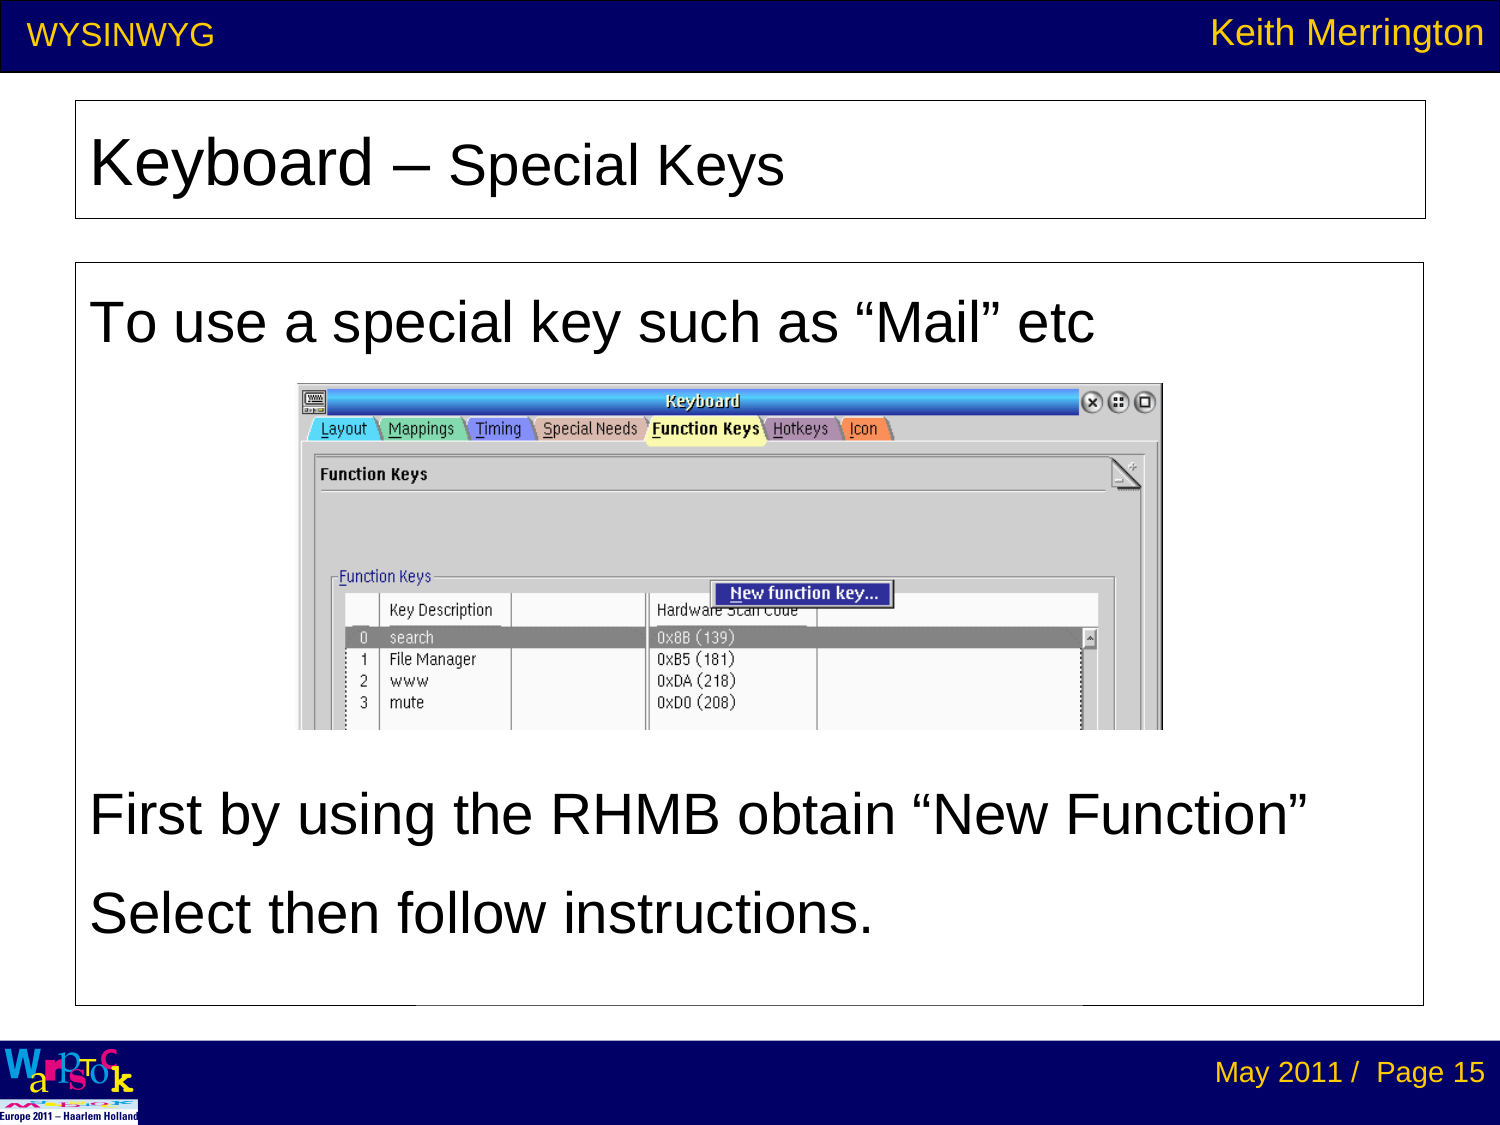

# Keyboard – Special Keys
To use a special key such as “Mail” etc
First by using the RHMB obtain “New Function”
Select then follow instructions.